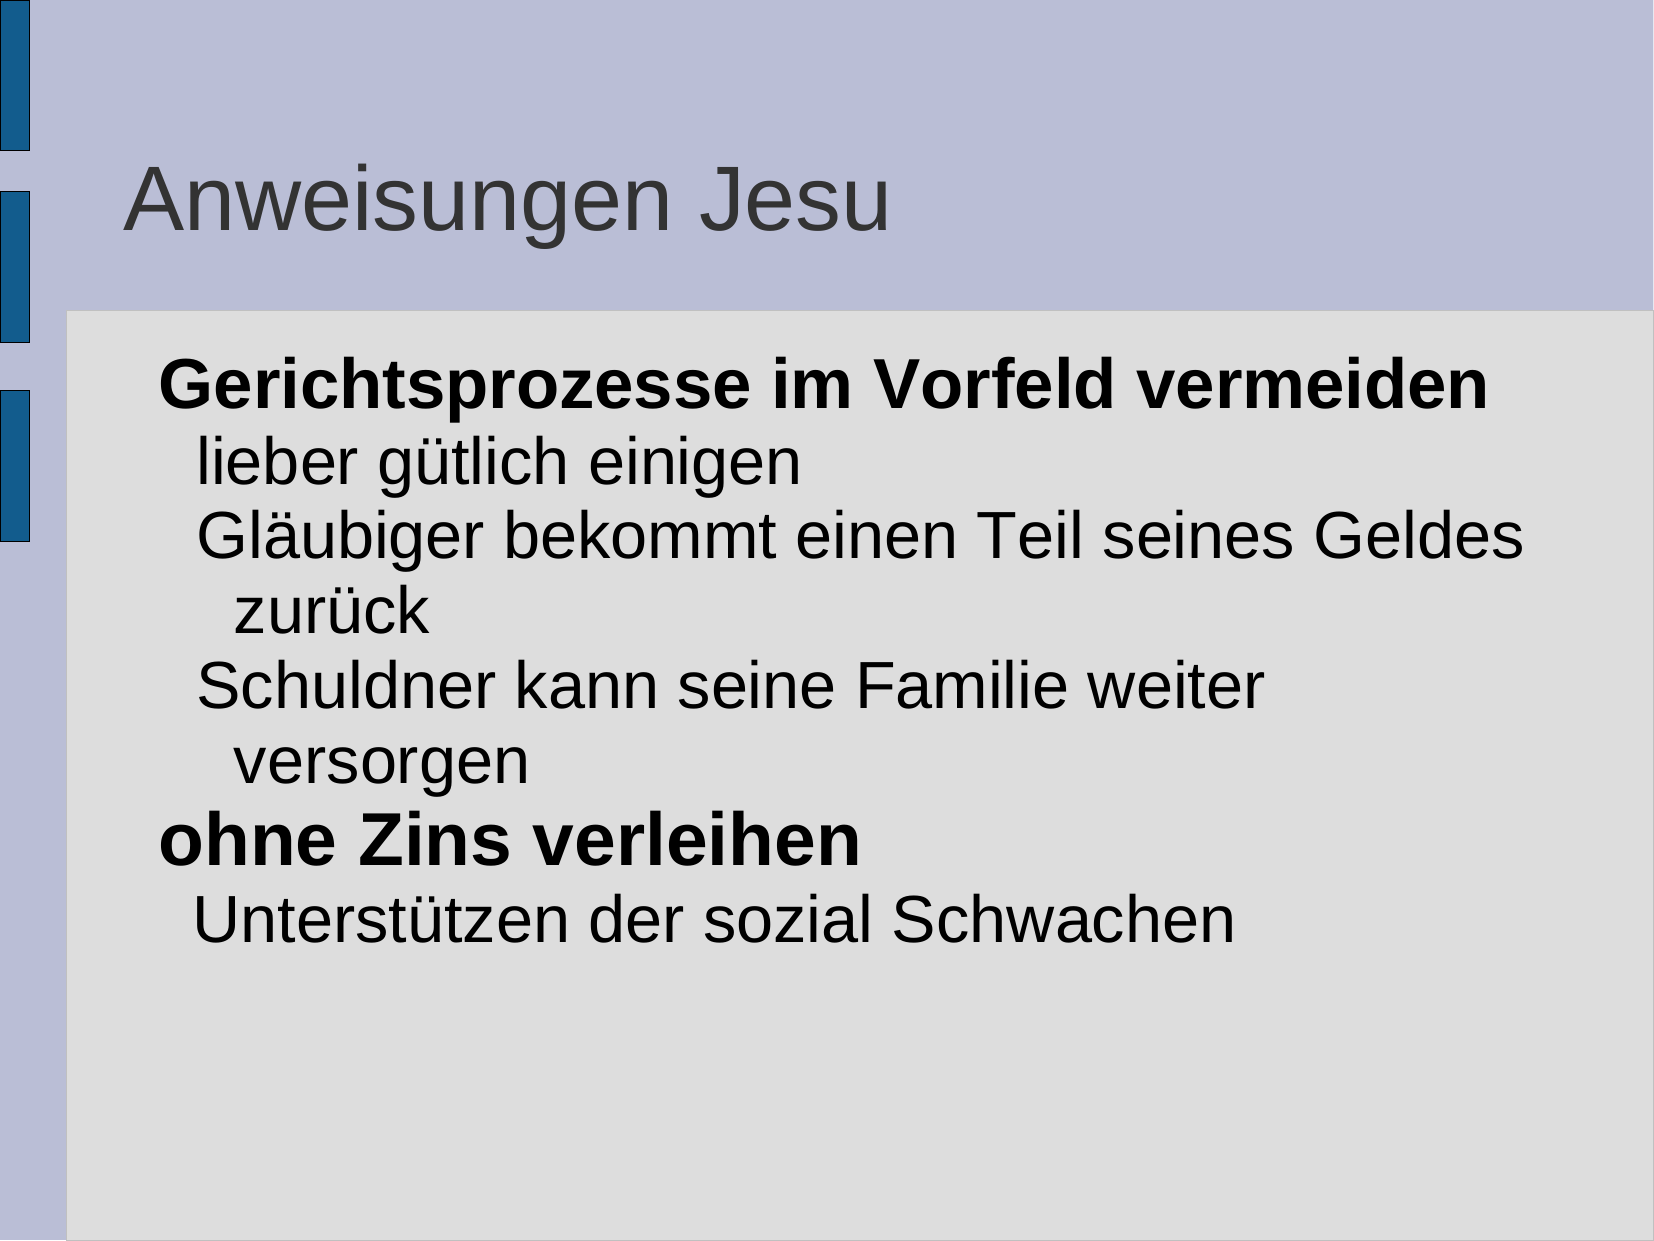

Anweisungen Jesu
# Gerichtsprozesse im Vorfeld vermeiden
lieber gütlich einigen
Gläubiger bekommt einen Teil seines Geldes zurück
Schuldner kann seine Familie weiter versorgen
ohne Zins verleihen
Unterstützen der sozial Schwachen